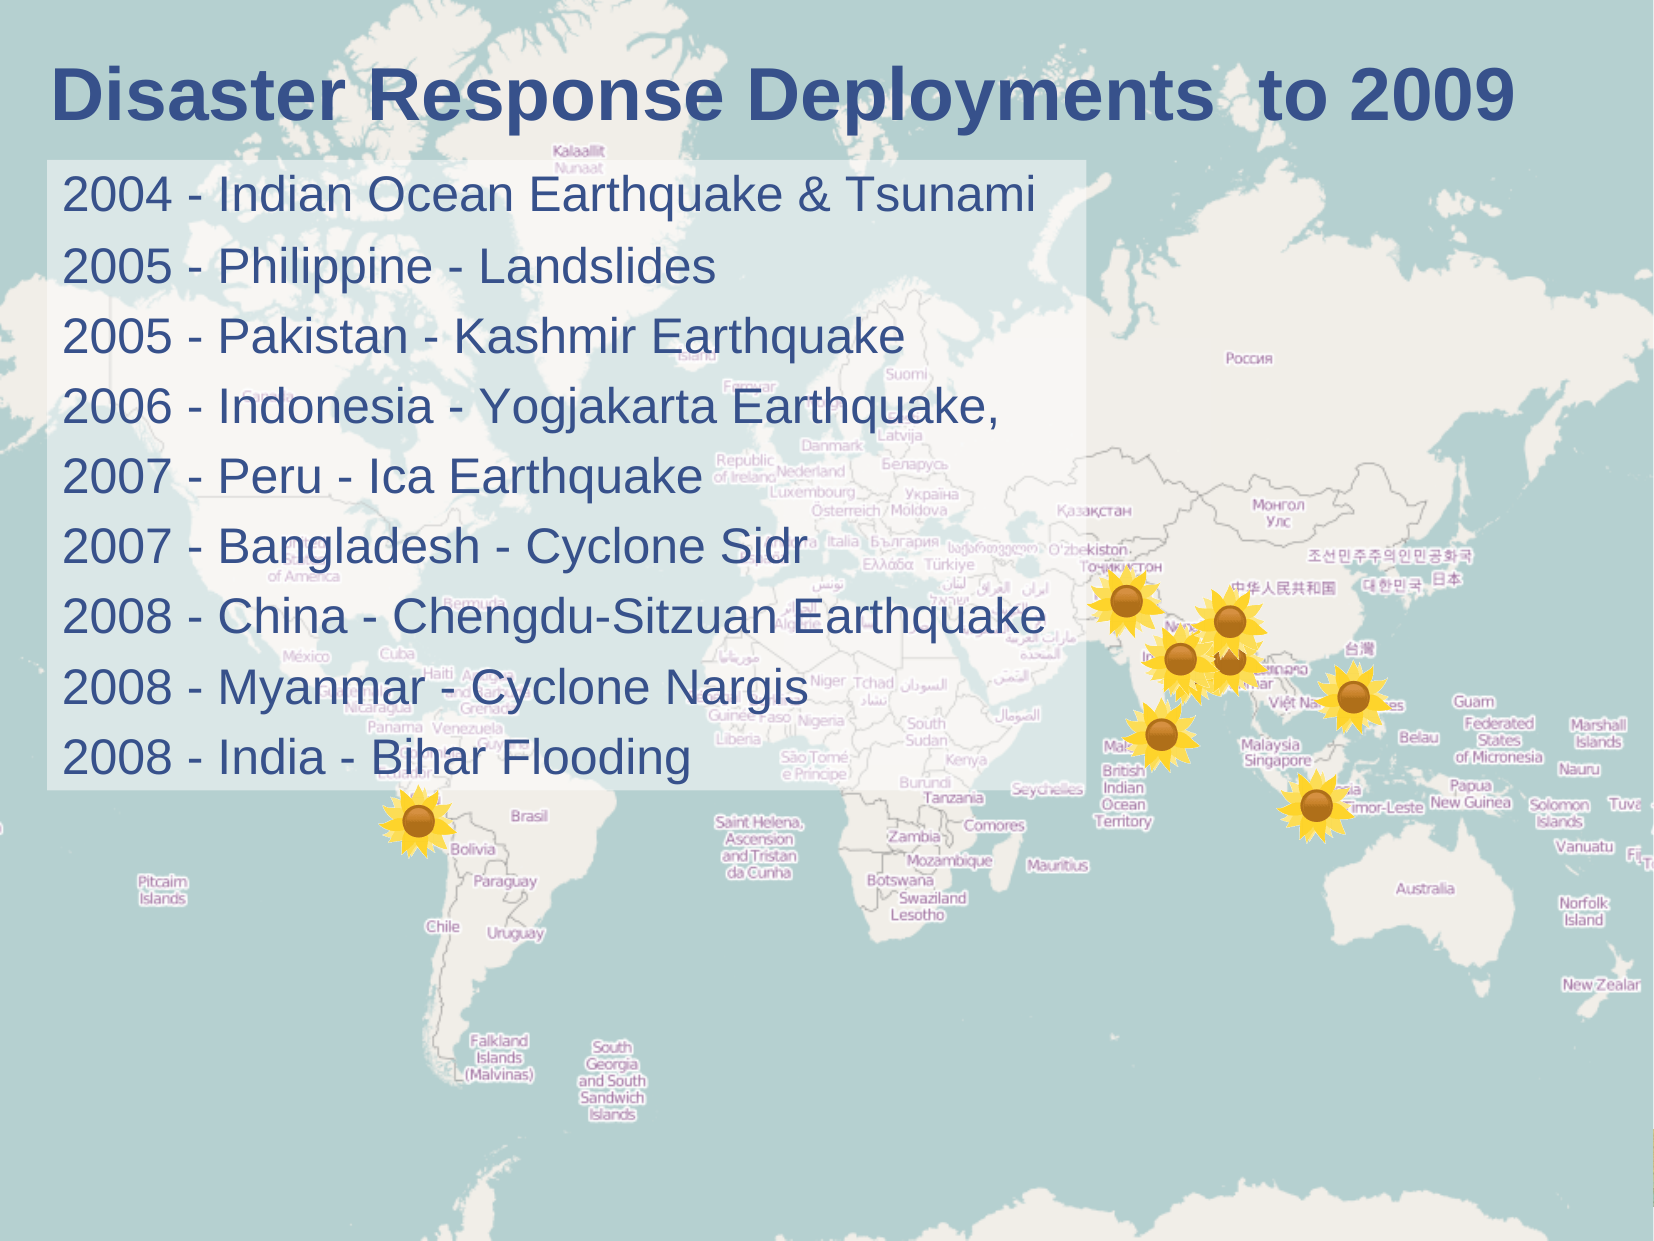

# Disaster Response Deployments to 2009
2004 - Indian Ocean Earthquake & Tsunami
2005 - Philippine - Landslides
2005 - Pakistan - Kashmir Earthquake
2006 - Indonesia - Yogjakarta Earthquake,
2007 - Peru - Ica Earthquake
2007 - Bangladesh - Cyclone Sidr
2008 - China - Chengdu-Sitzuan Earthquake
2008 - Myanmar - Cyclone Nargis
2008 - India - Bihar Flooding